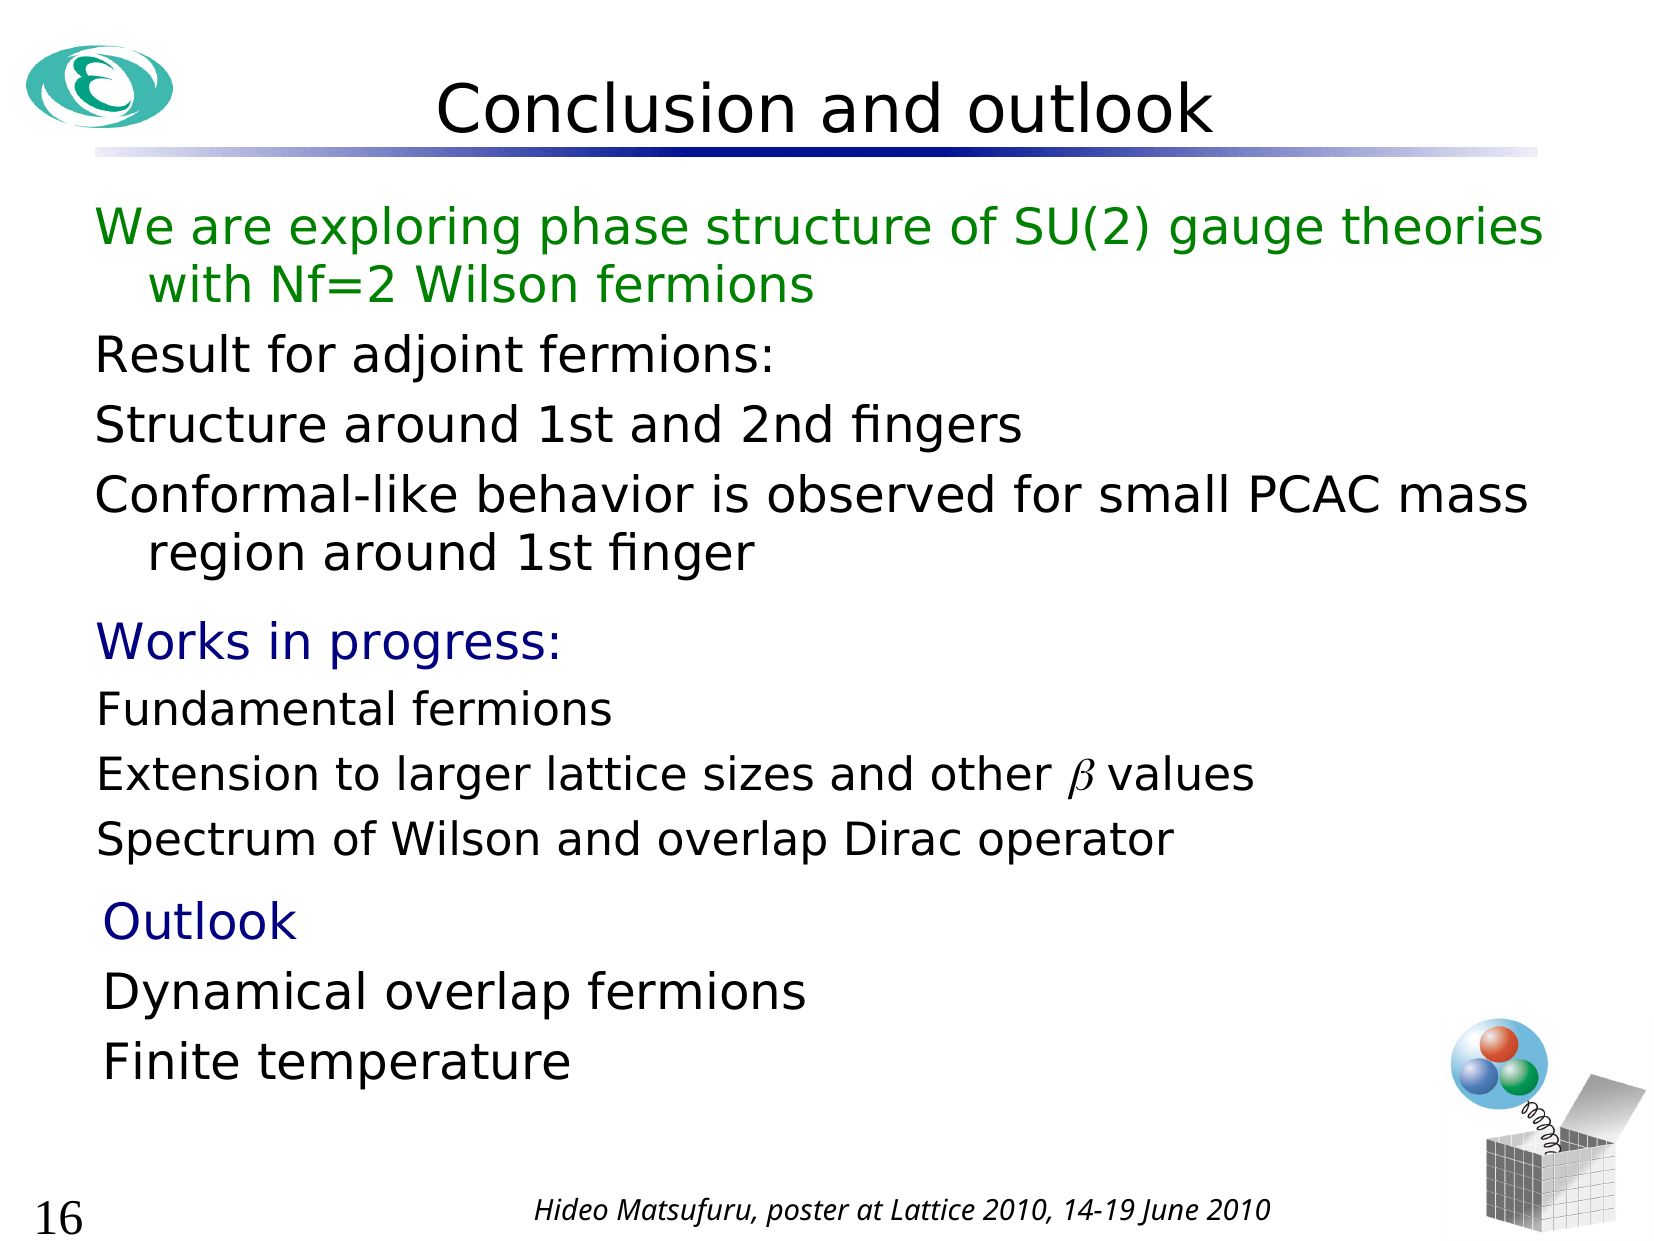

# Conclusion and outlook
We are exploring phase structure of SU(2) gauge theories with Nf=2 Wilson fermions
Result for adjoint fermions:
Structure around 1st and 2nd fingers
Conformal-like behavior is observed for small PCAC mass region around 1st finger
Works in progress:
Fundamental fermions
Extension to larger lattice sizes and other  values
Spectrum of Wilson and overlap Dirac operator
Outlook
Dynamical overlap fermions
Finite temperature